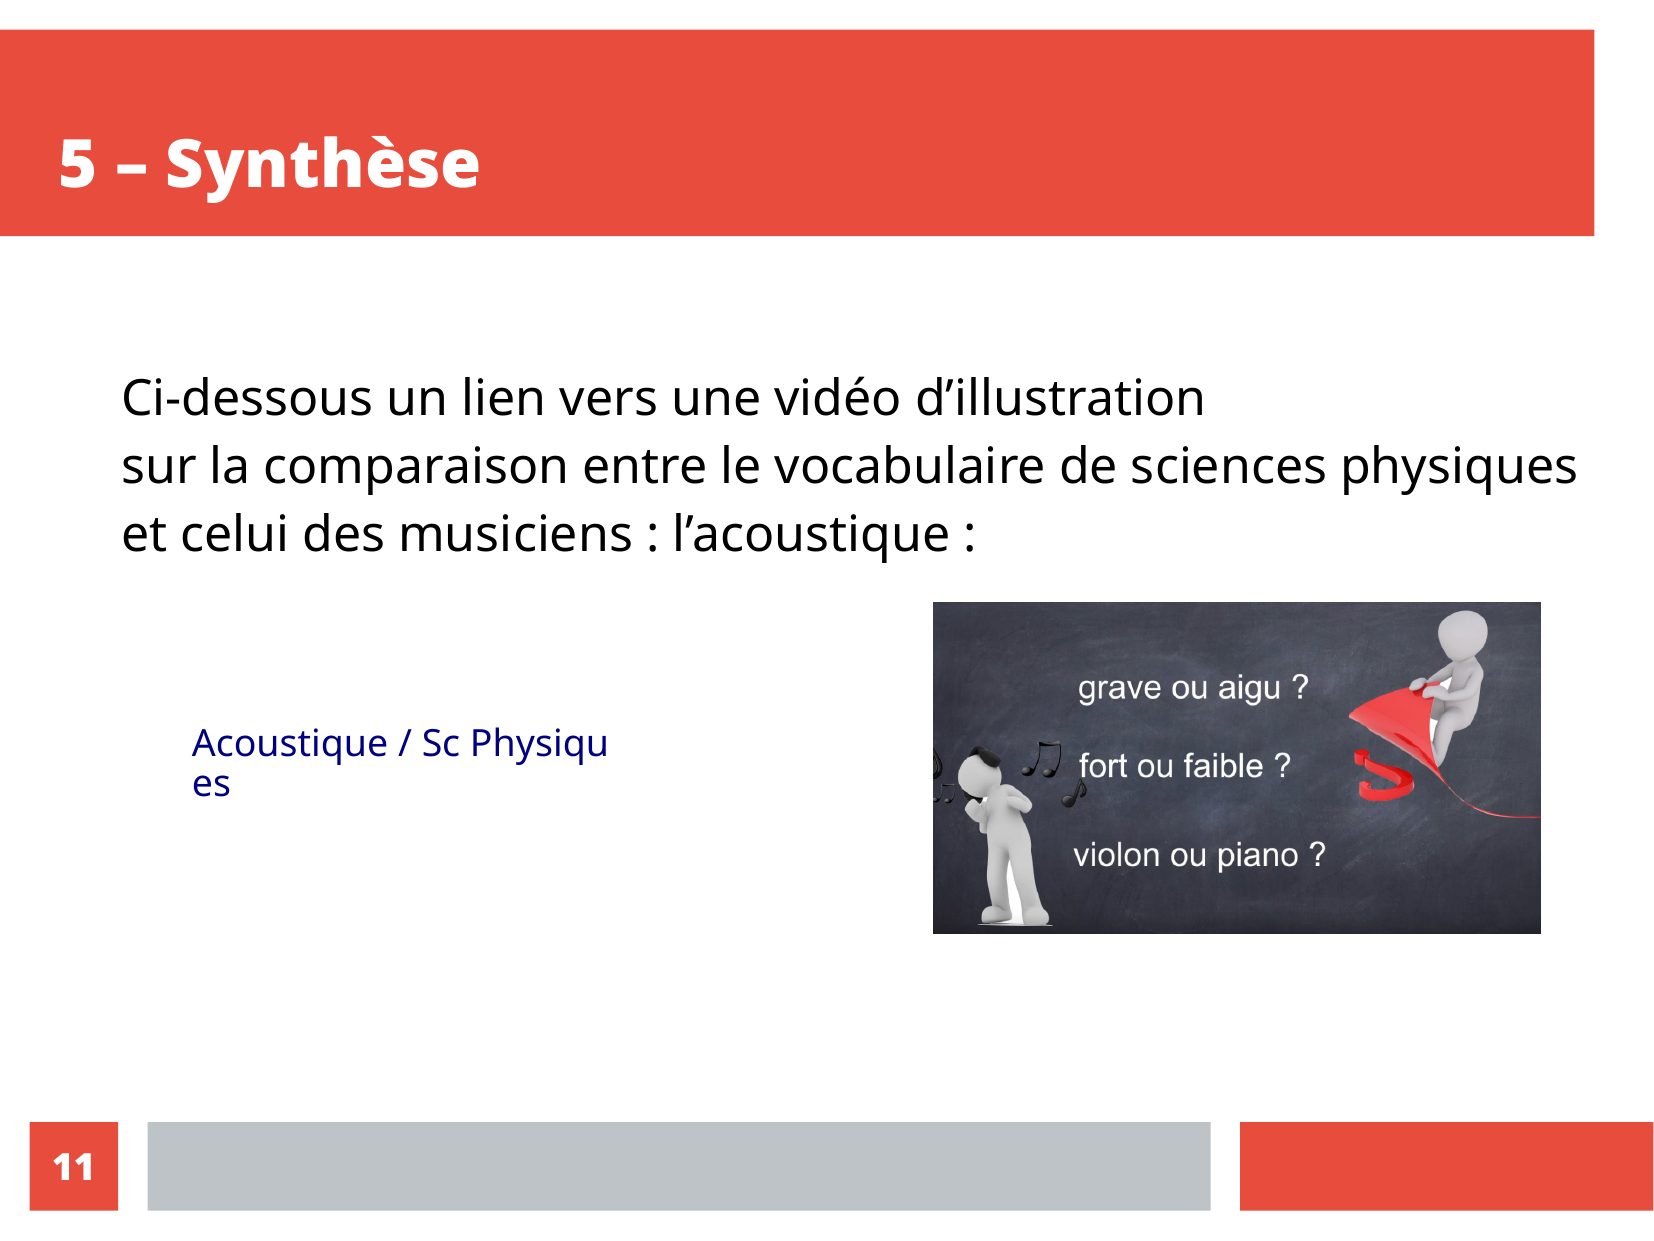

# 5 – Synthèse
Ci-dessous un lien vers une vidéo d’illustration
sur la comparaison entre le vocabulaire de sciences physiques
et celui des musiciens : l’acoustique :
Acoustique / Sc Physiques
11